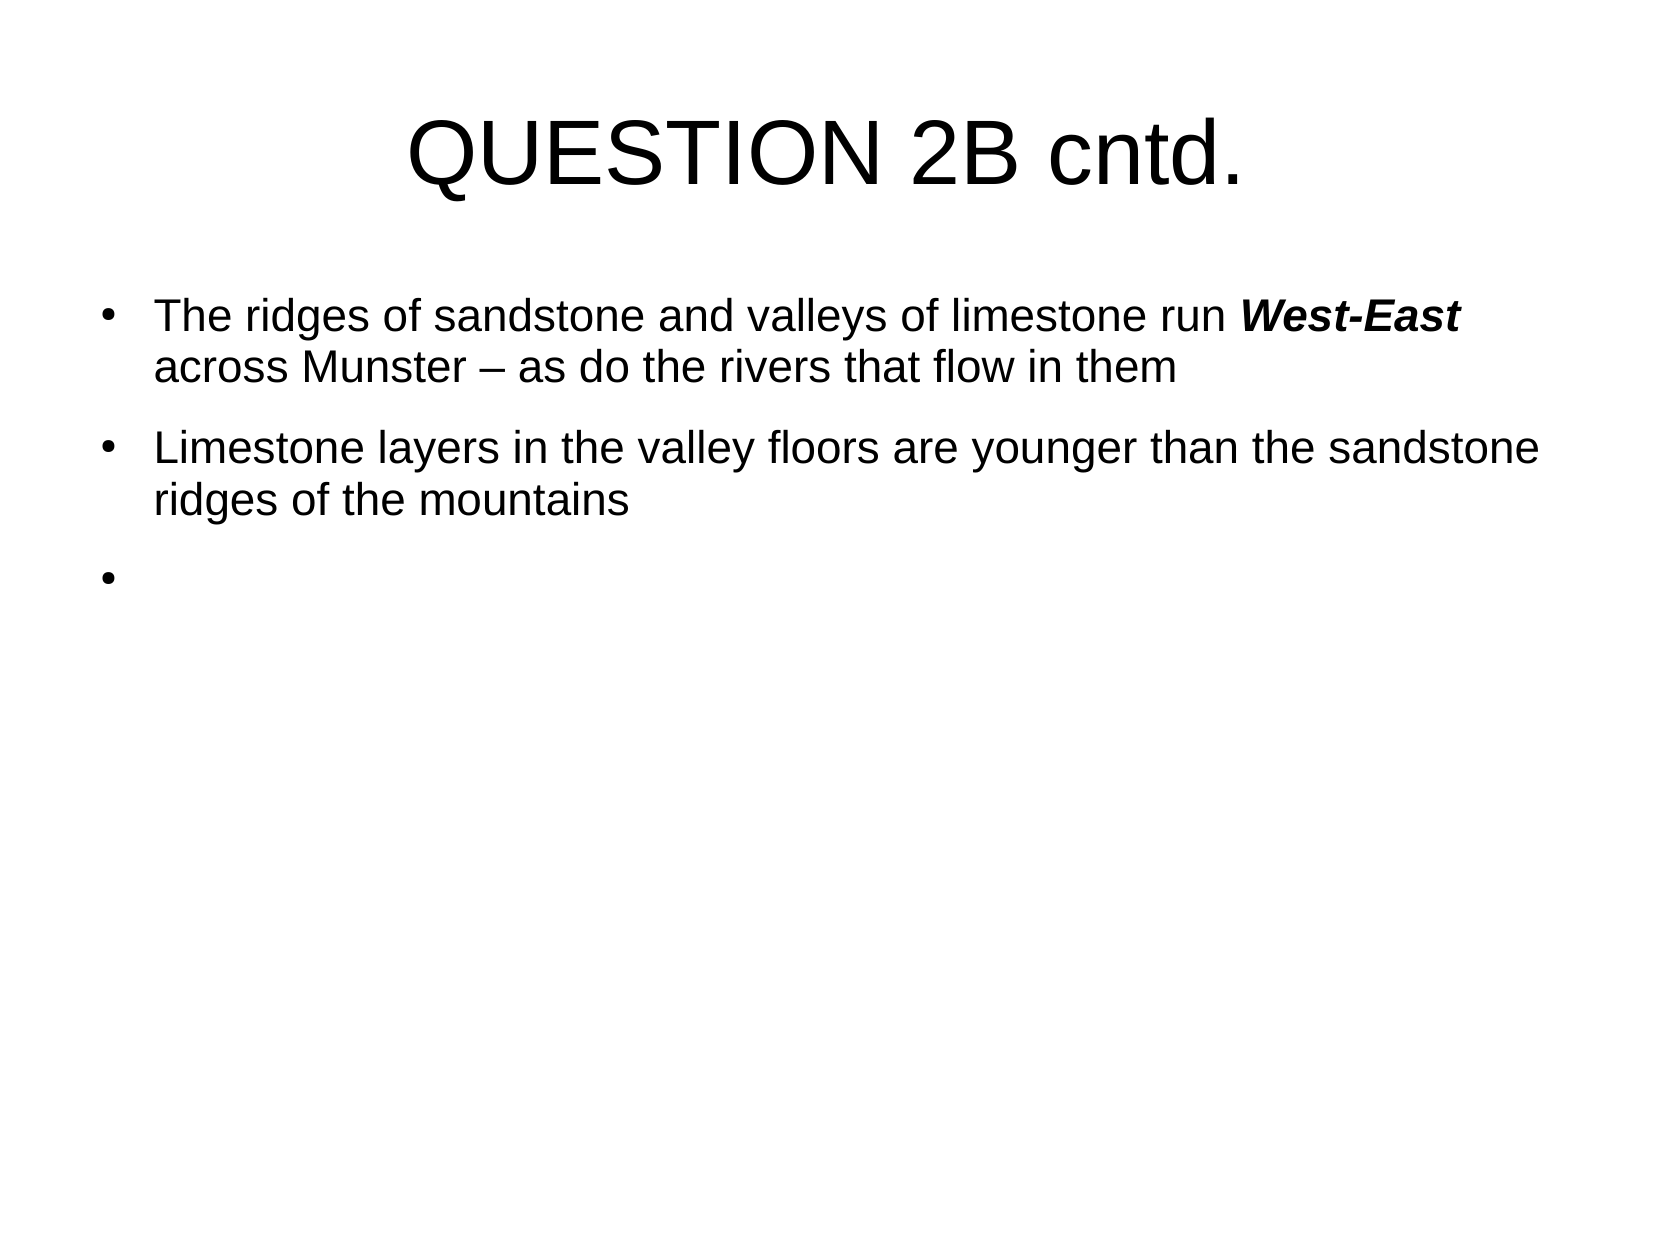

# QUESTION 2B cntd.
The ridges of sandstone and valleys of limestone run West-East across Munster – as do the rivers that flow in them
Limestone layers in the valley floors are younger than the sandstone ridges of the mountains